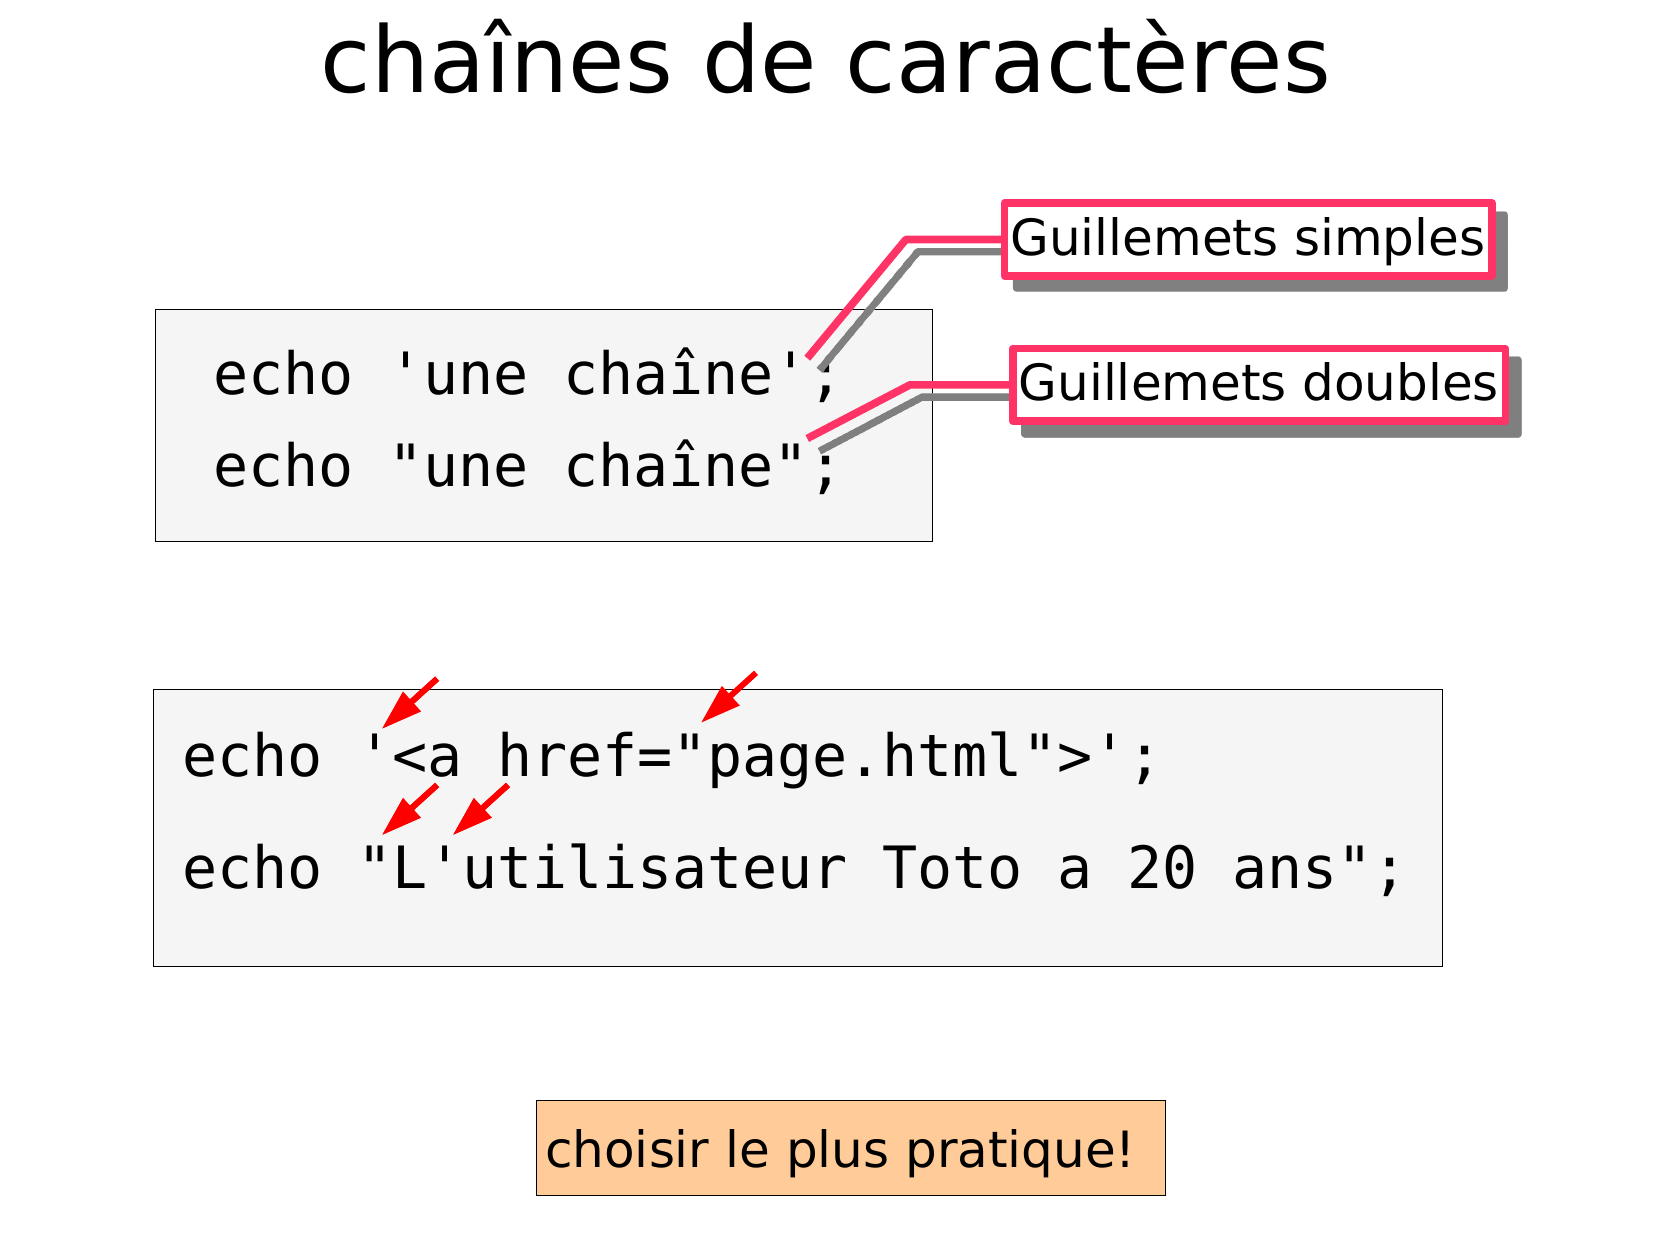

# chaînes de caractères
echo 'une chaîne';
echo "une chaîne";
echo '<a href="page.html">';
echo "L'utilisateur Toto a 20 ans";
choisir le plus pratique!